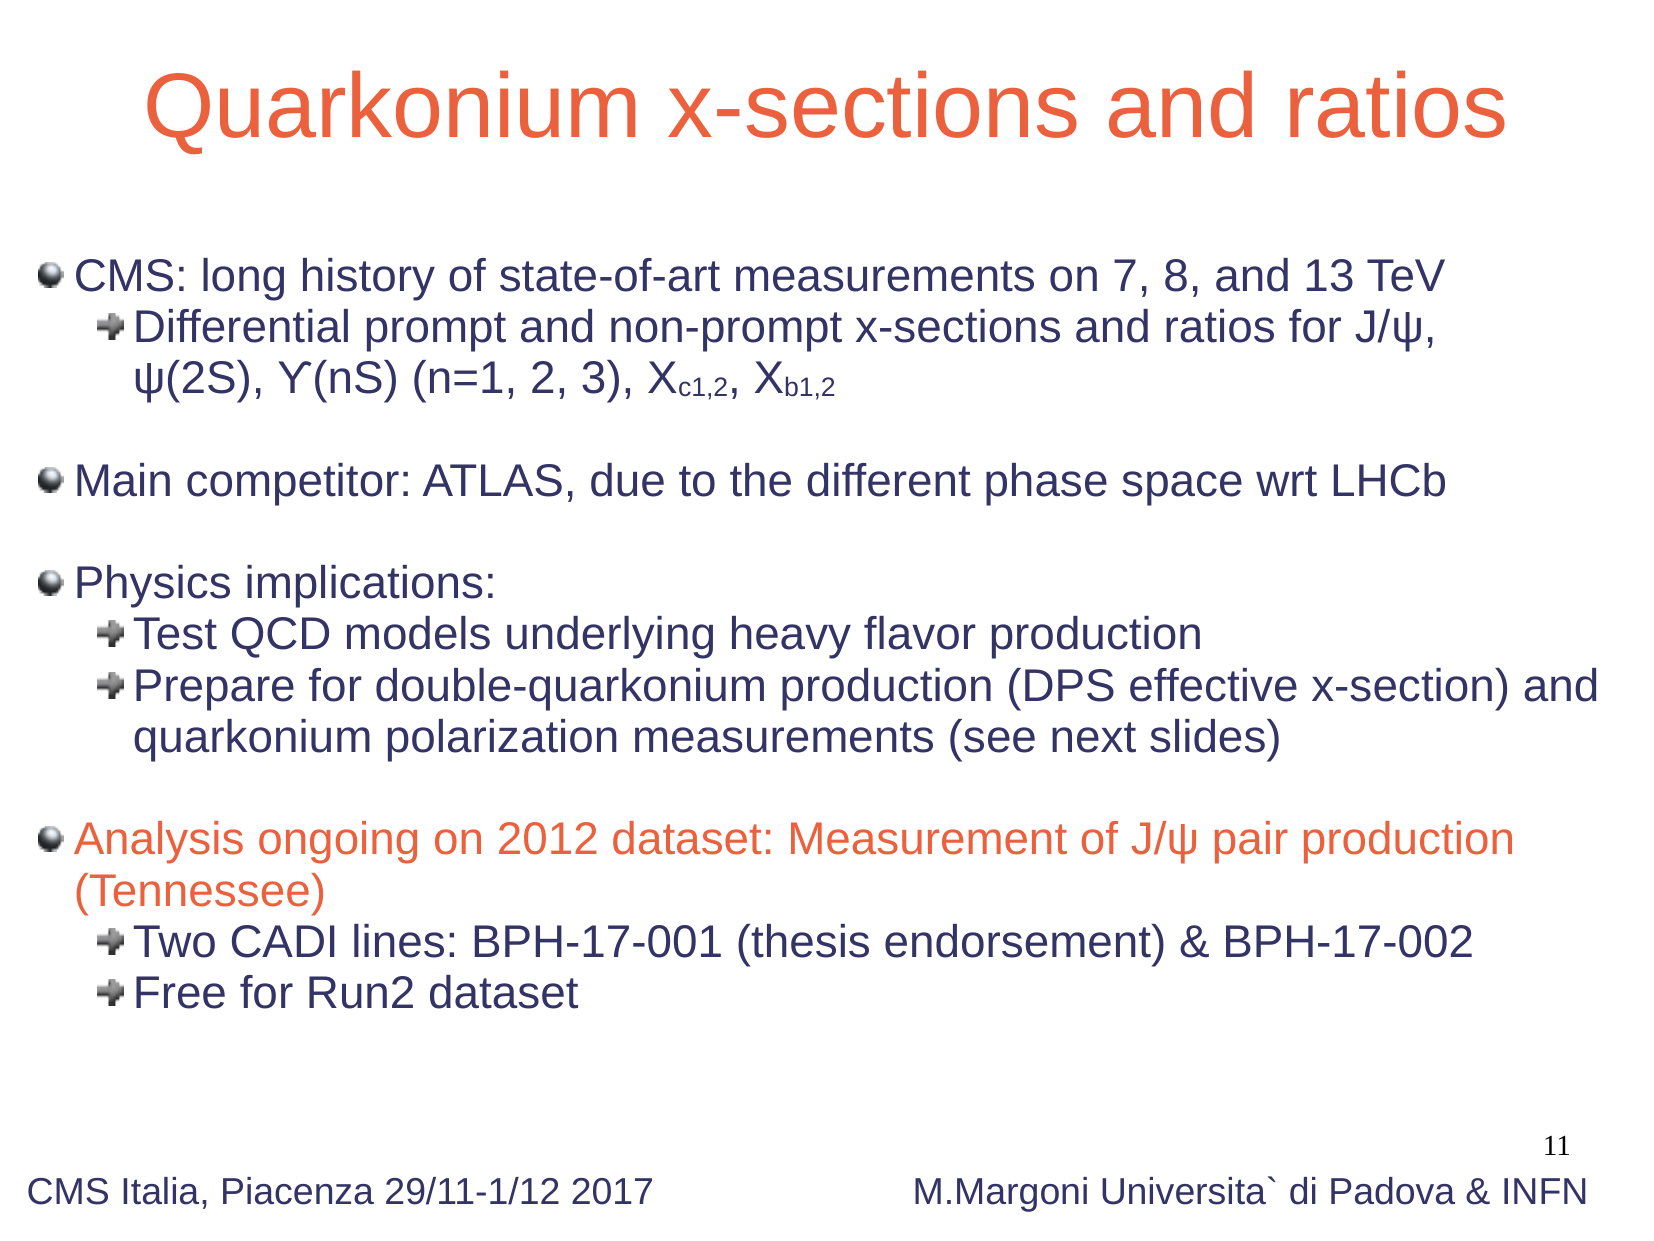

# Quarkonium x-sections and ratios
CMS: long history of state-of-art measurements on 7, 8, and 13 TeV
Differential prompt and non-prompt x-sections and ratios for J/ψ,
ψ(2S), ϒ(nS) (n=1, 2, 3), Χc1,2, Χb1,2
Main competitor: ATLAS, due to the different phase space wrt LHCb
Physics implications:
Test QCD models underlying heavy flavor production
Prepare for double-quarkonium production (DPS effective x-section) and quarkonium polarization measurements (see next slides)
Analysis ongoing on 2012 dataset: Measurement of J/ψ pair production (Tennessee)
Two CADI lines: BPH-17-001 (thesis endorsement) & BPH-17-002
Free for Run2 dataset
11
CMS Italia, Piacenza 29/11-1/12 2017				M.Margoni Universita` di Padova & INFN